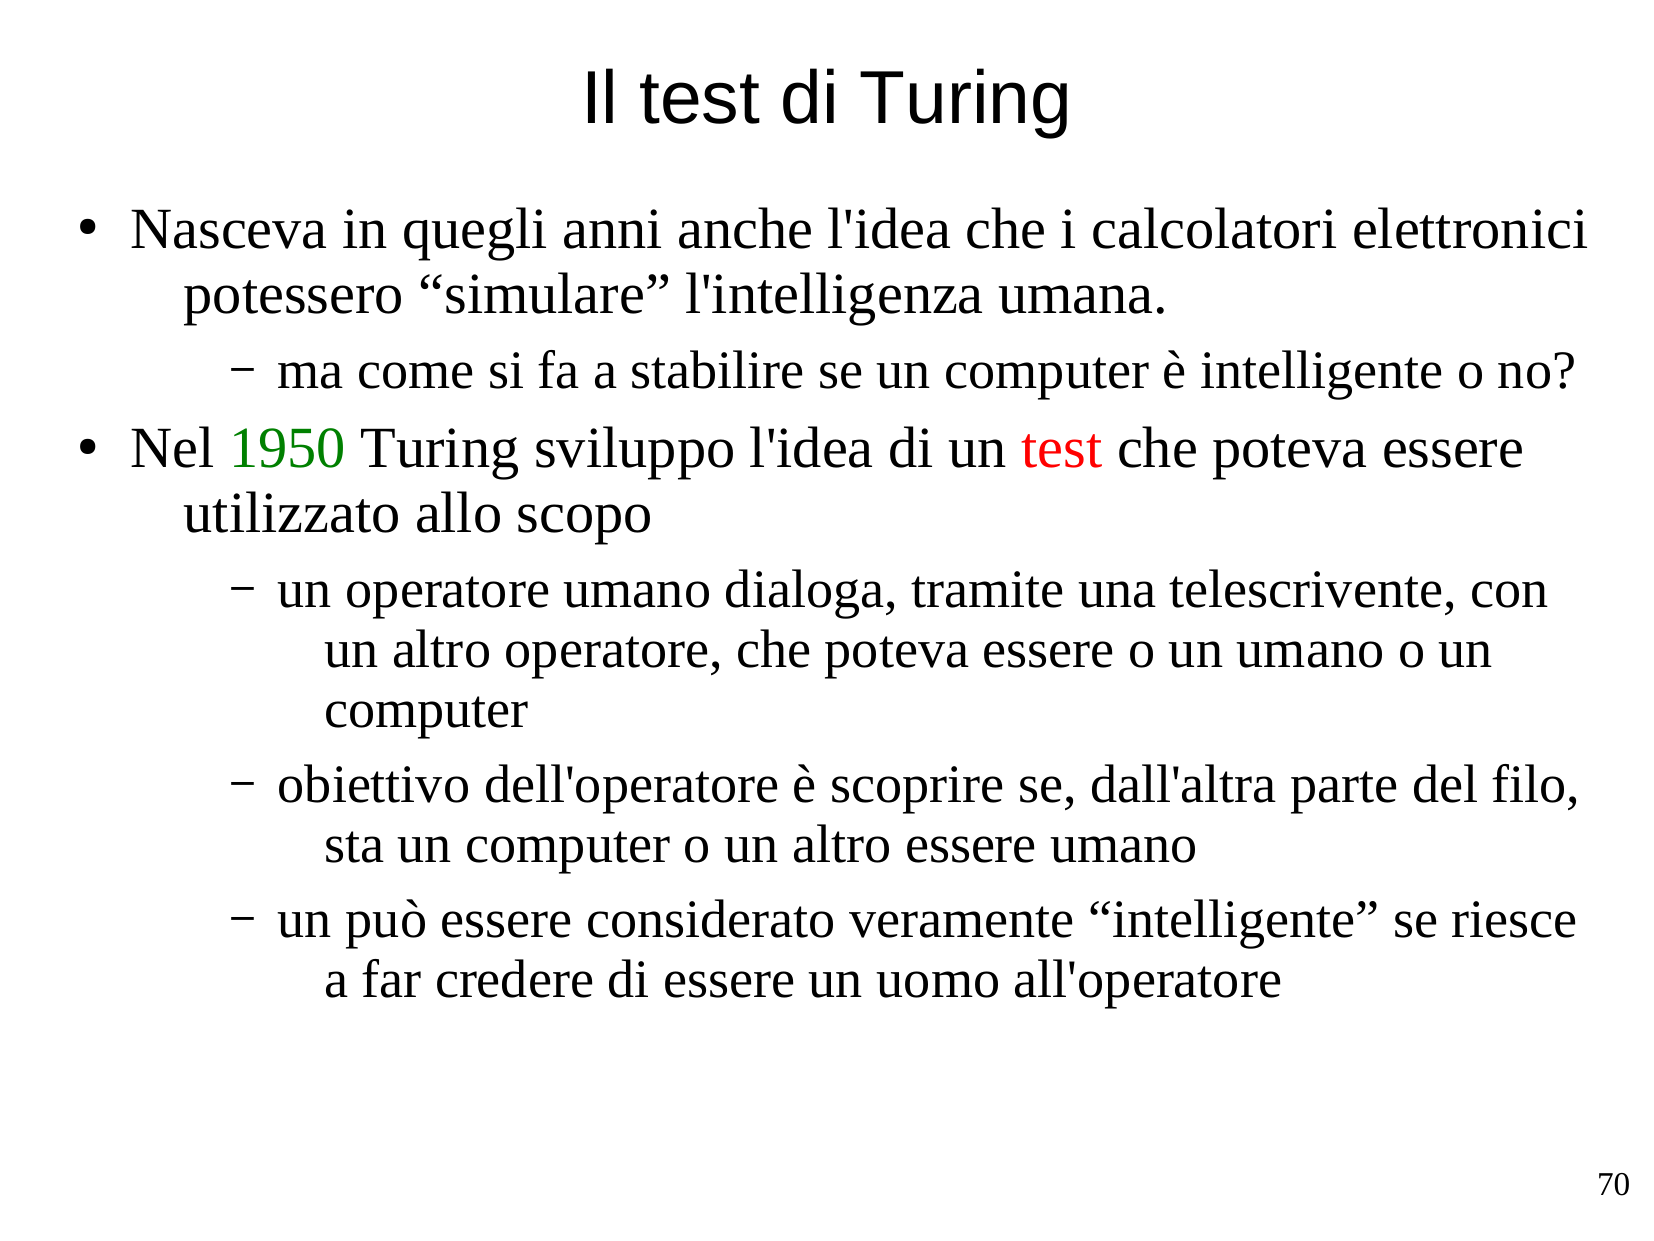

# Il test di Turing
Nasceva in quegli anni anche l'idea che i calcolatori elettronici potessero “simulare” l'intelligenza umana.
ma come si fa a stabilire se un computer è intelligente o no?
Nel 1950 Turing sviluppo l'idea di un test che poteva essere utilizzato allo scopo
un operatore umano dialoga, tramite una telescrivente, con un altro operatore, che poteva essere o un umano o un computer
obiettivo dell'operatore è scoprire se, dall'altra parte del filo, sta un computer o un altro essere umano
un può essere considerato veramente “intelligente” se riesce a far credere di essere un uomo all'operatore